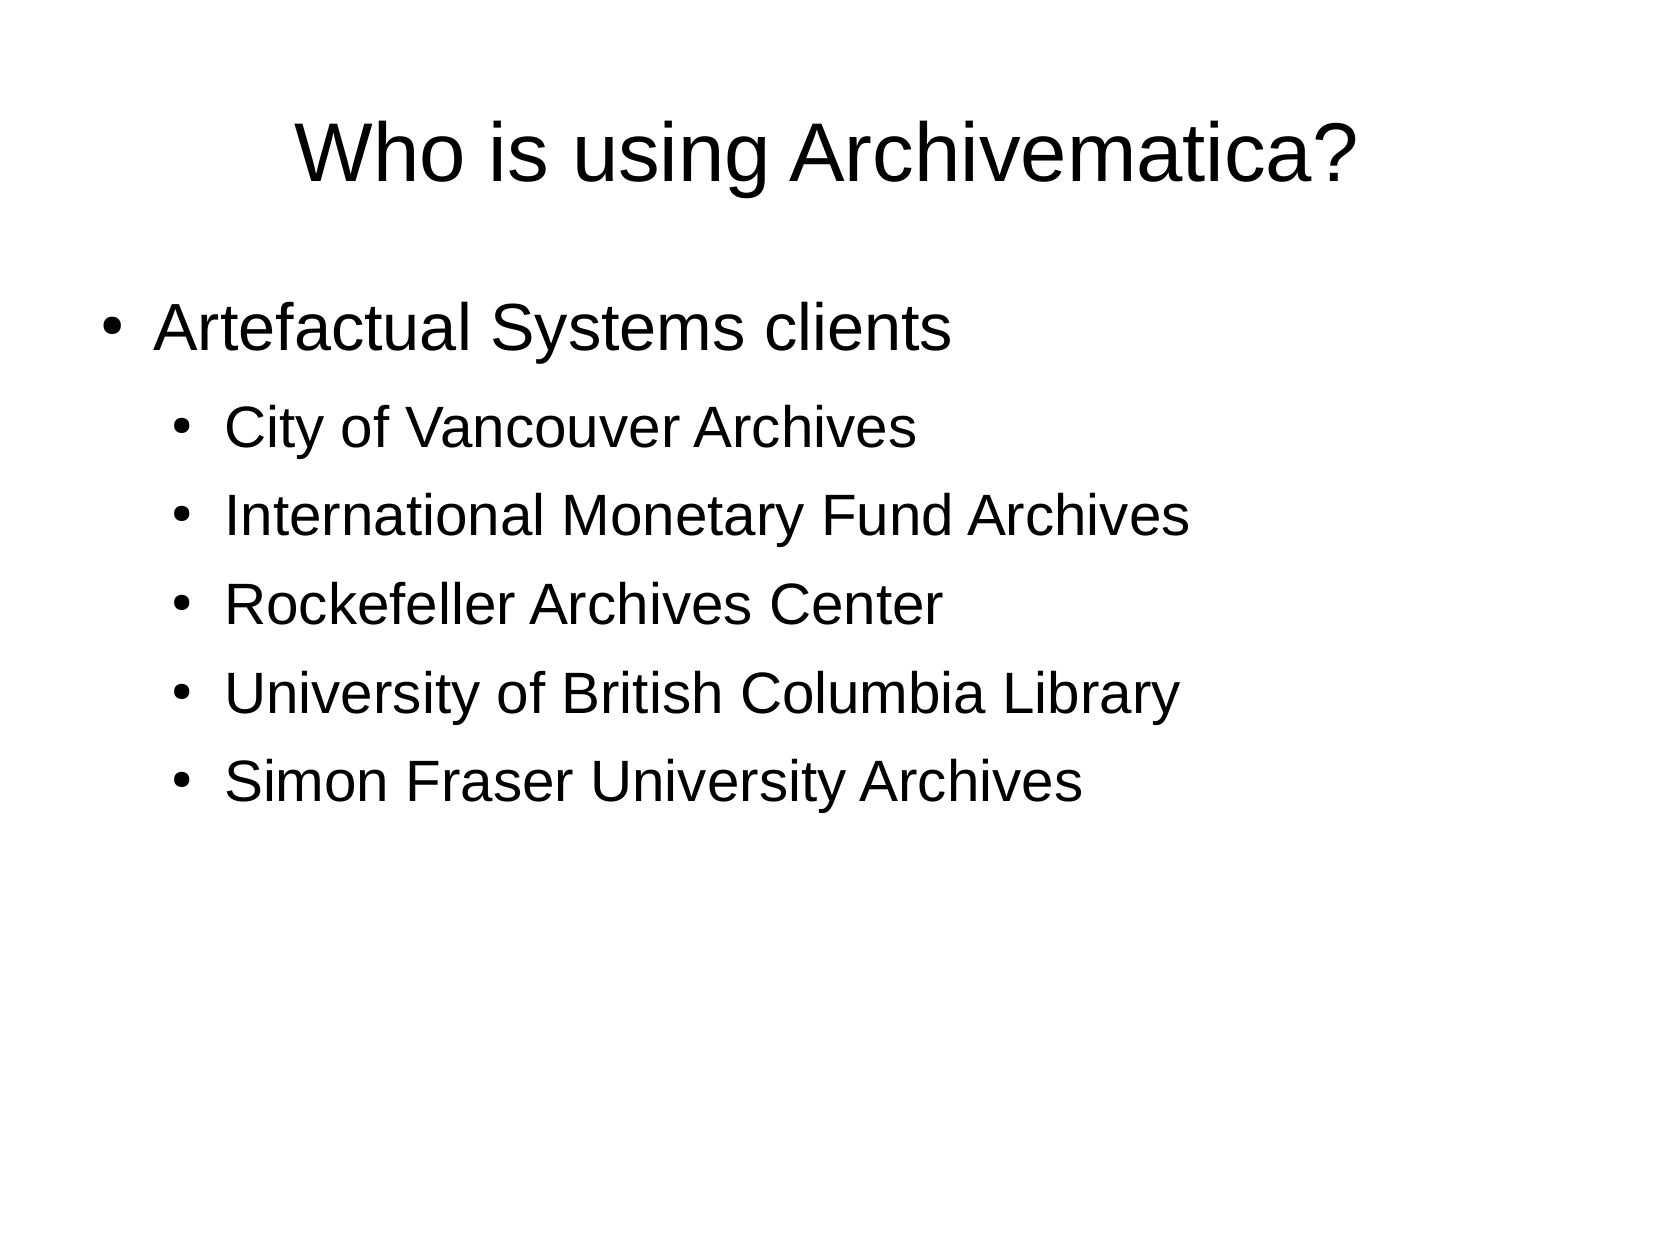

# Who is using Archivematica?
Artefactual Systems clients
City of Vancouver Archives
International Monetary Fund Archives
Rockefeller Archives Center
University of British Columbia Library
Simon Fraser University Archives